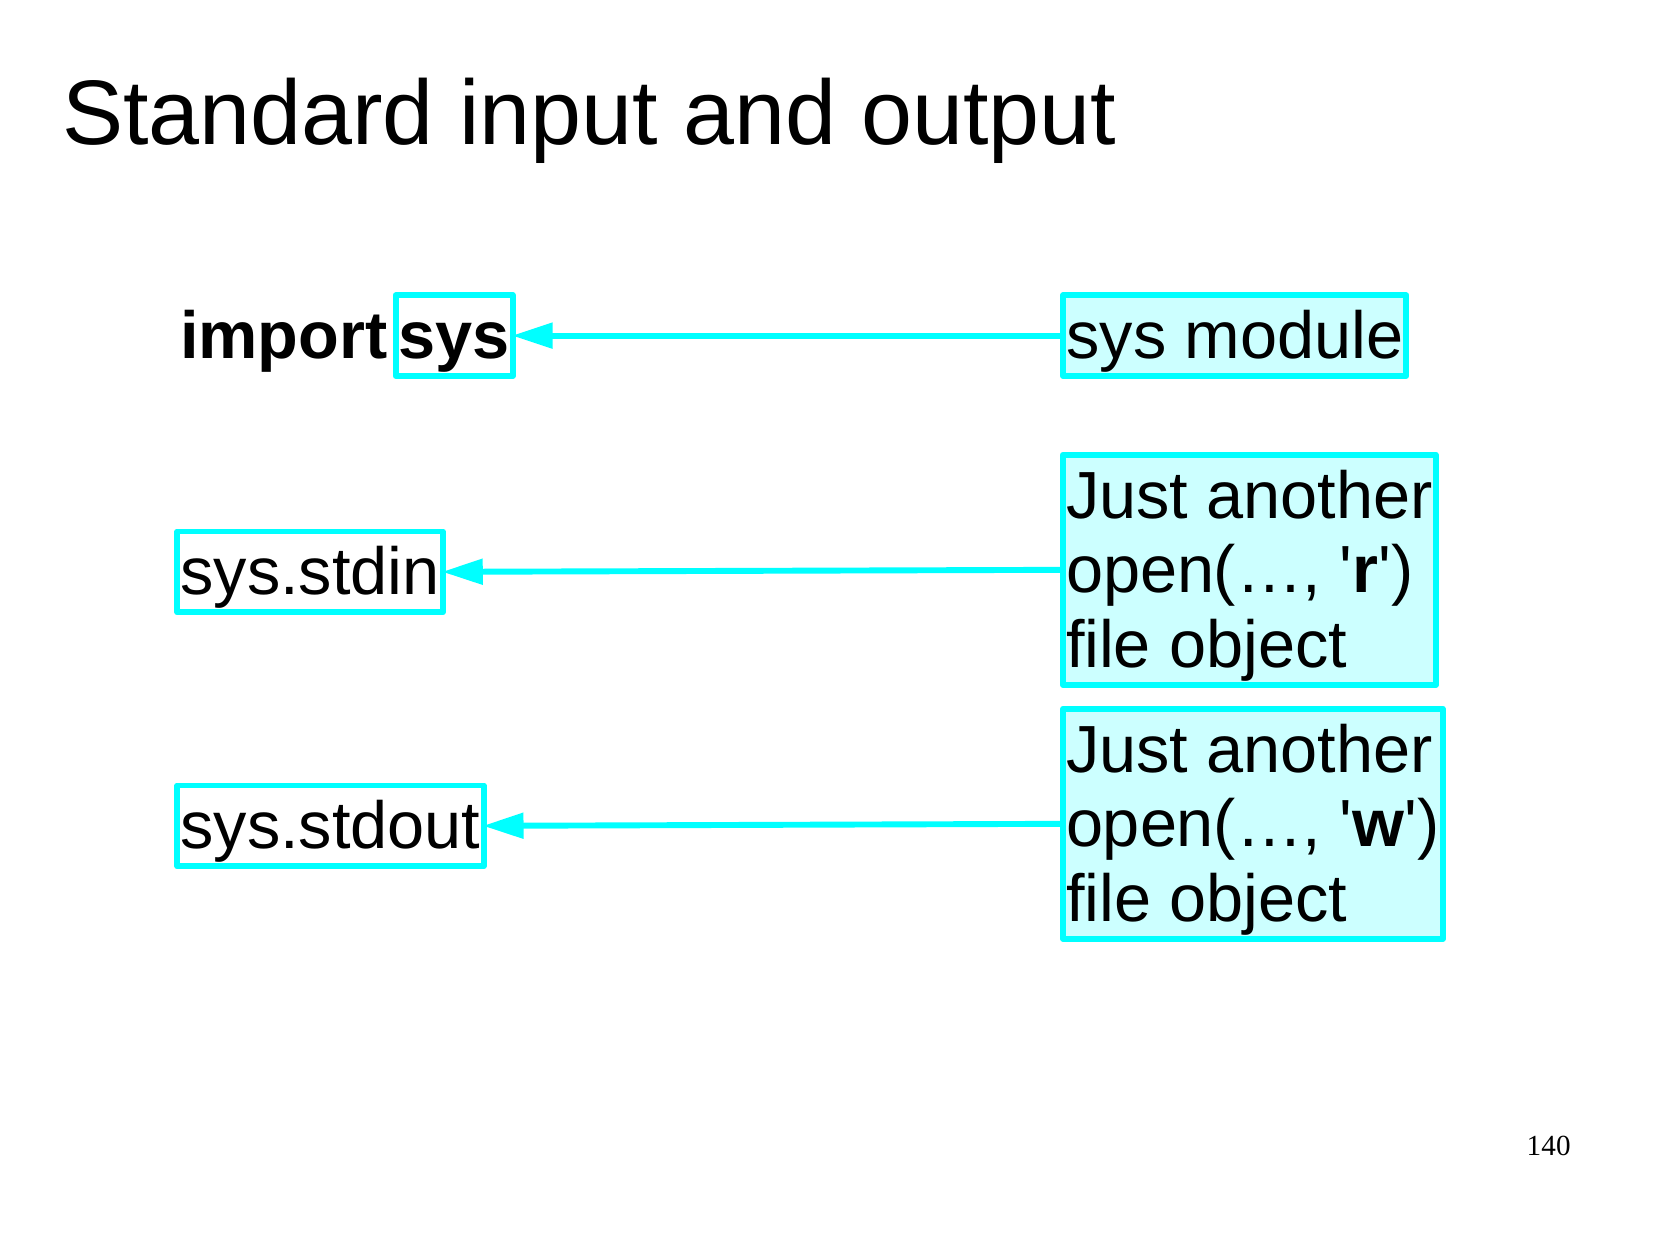

Standard input and output
import
sys
sys module
Just another
open(…, 'r')
file object
sys.stdin
Just another
open(…, 'w')
file object
sys.stdout
140